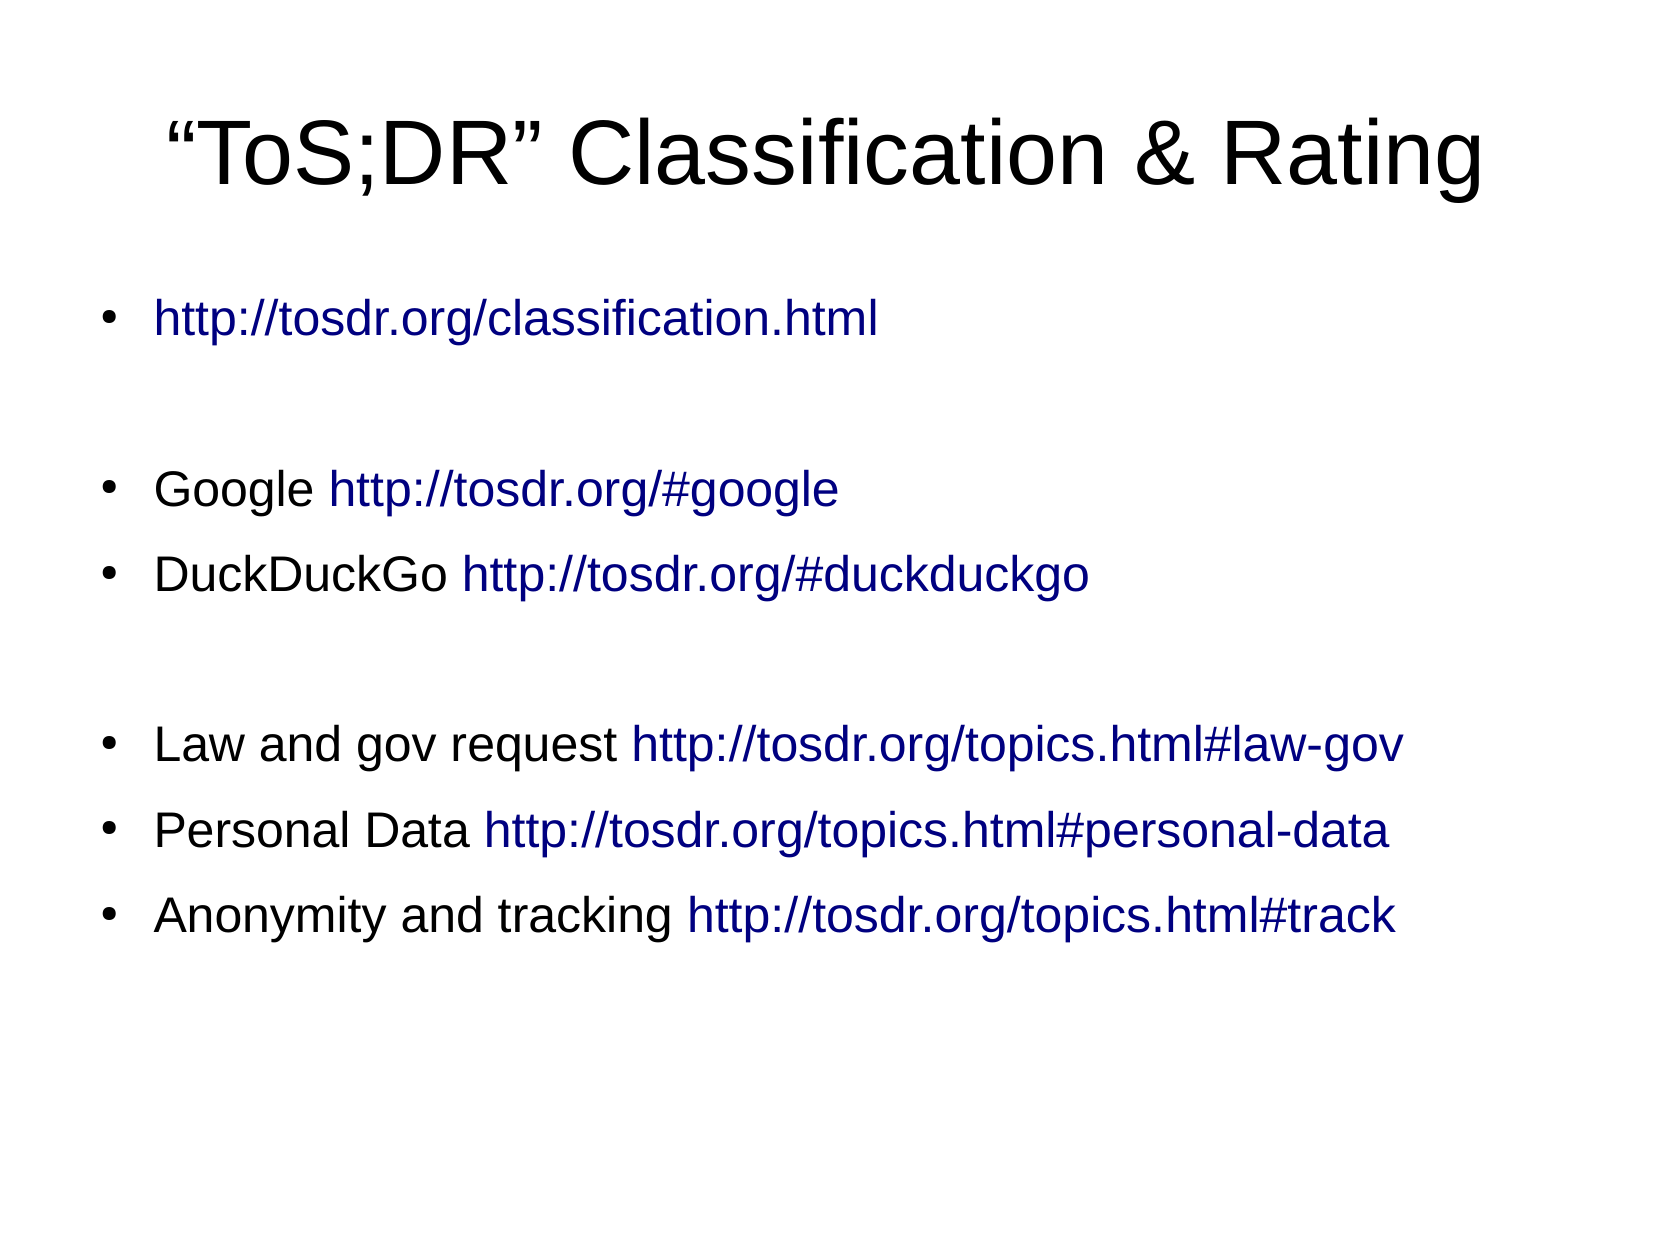

# “ToS;DR” Classification & Rating
http://tosdr.org/classification.html
Google http://tosdr.org/#google
DuckDuckGo http://tosdr.org/#duckduckgo
Law and gov request http://tosdr.org/topics.html#law-gov
Personal Data http://tosdr.org/topics.html#personal-data
Anonymity and tracking http://tosdr.org/topics.html#track